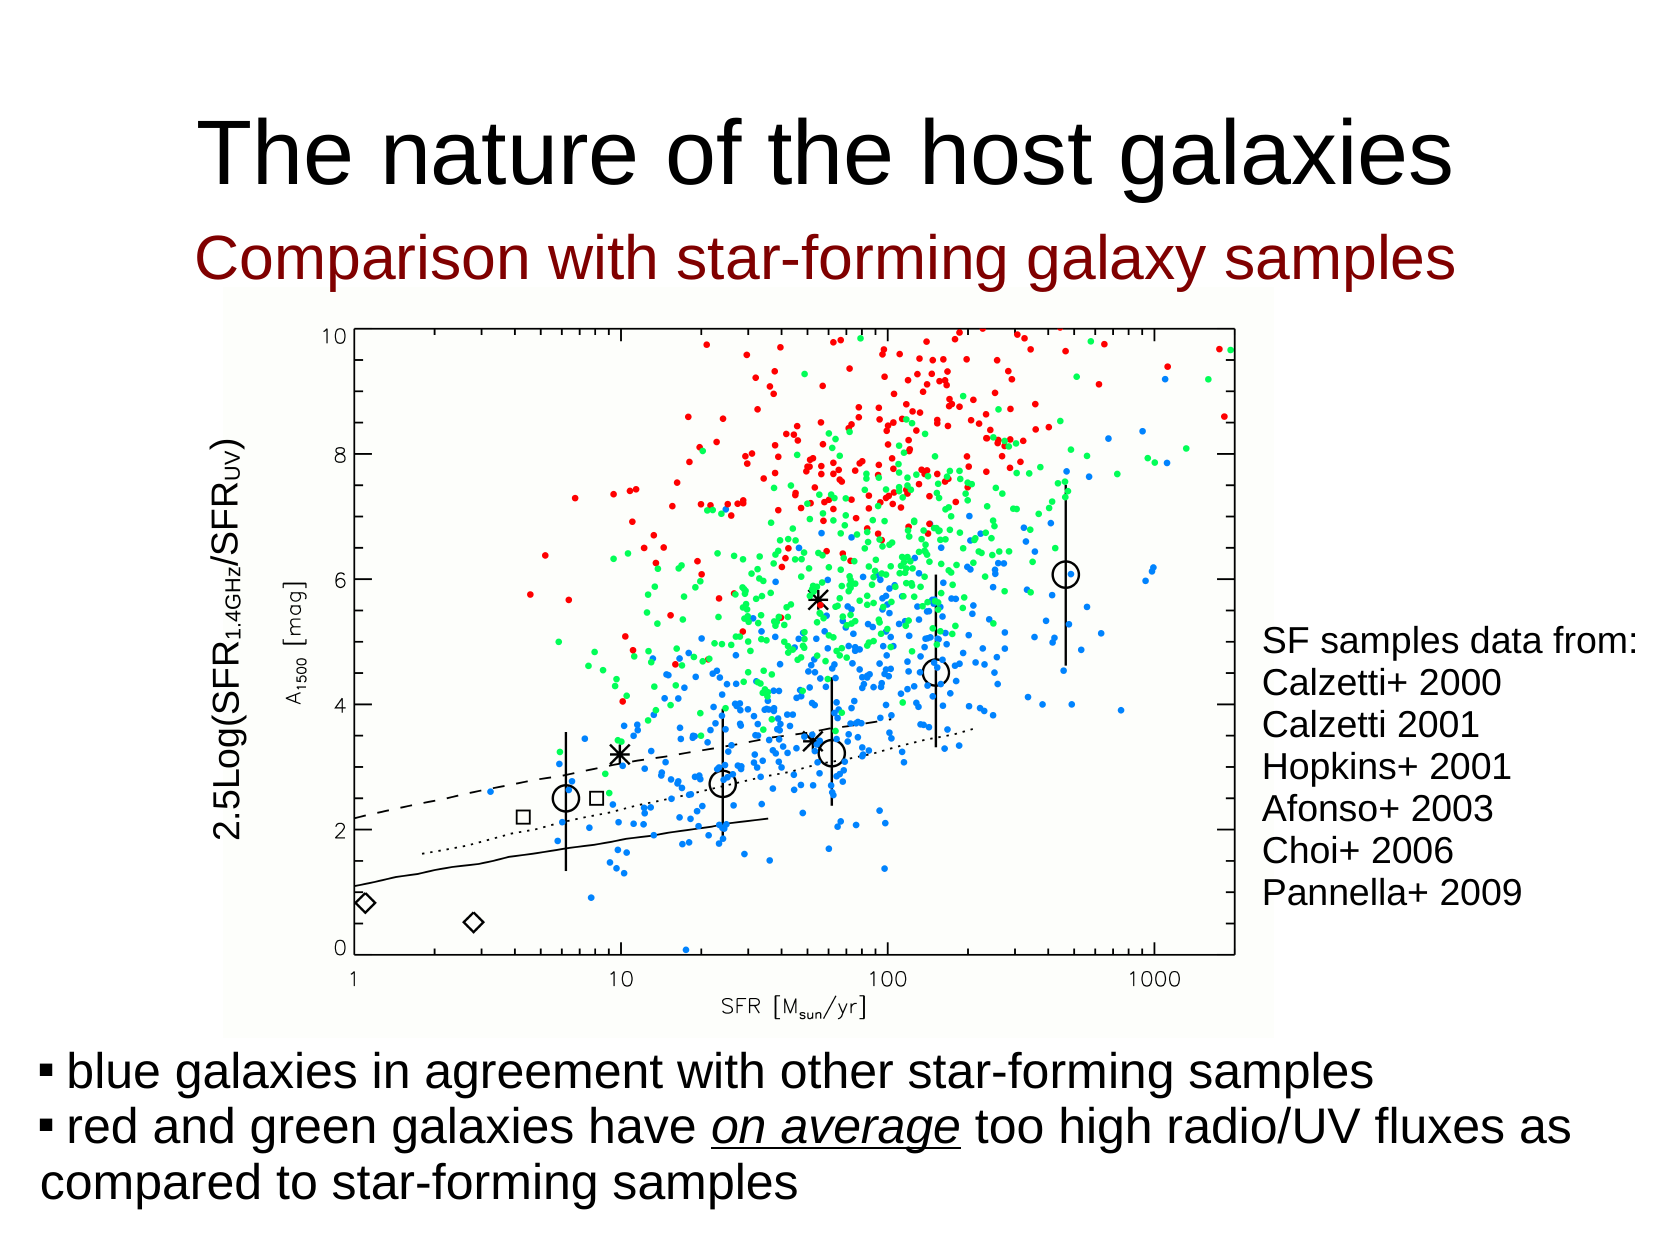

# The nature of the host galaxies
Comparison with star-forming galaxy samples
2.5Log(SFR1.4GHz/SFRUV)
SF samples data from:
Calzetti+ 2000
Calzetti 2001
Hopkins+ 2001
Afonso+ 2003
Choi+ 2006
Pannella+ 2009
 blue galaxies in agreement with other star-forming samples
 red and green galaxies have on average too high radio/UV fluxes as compared to star-forming samples